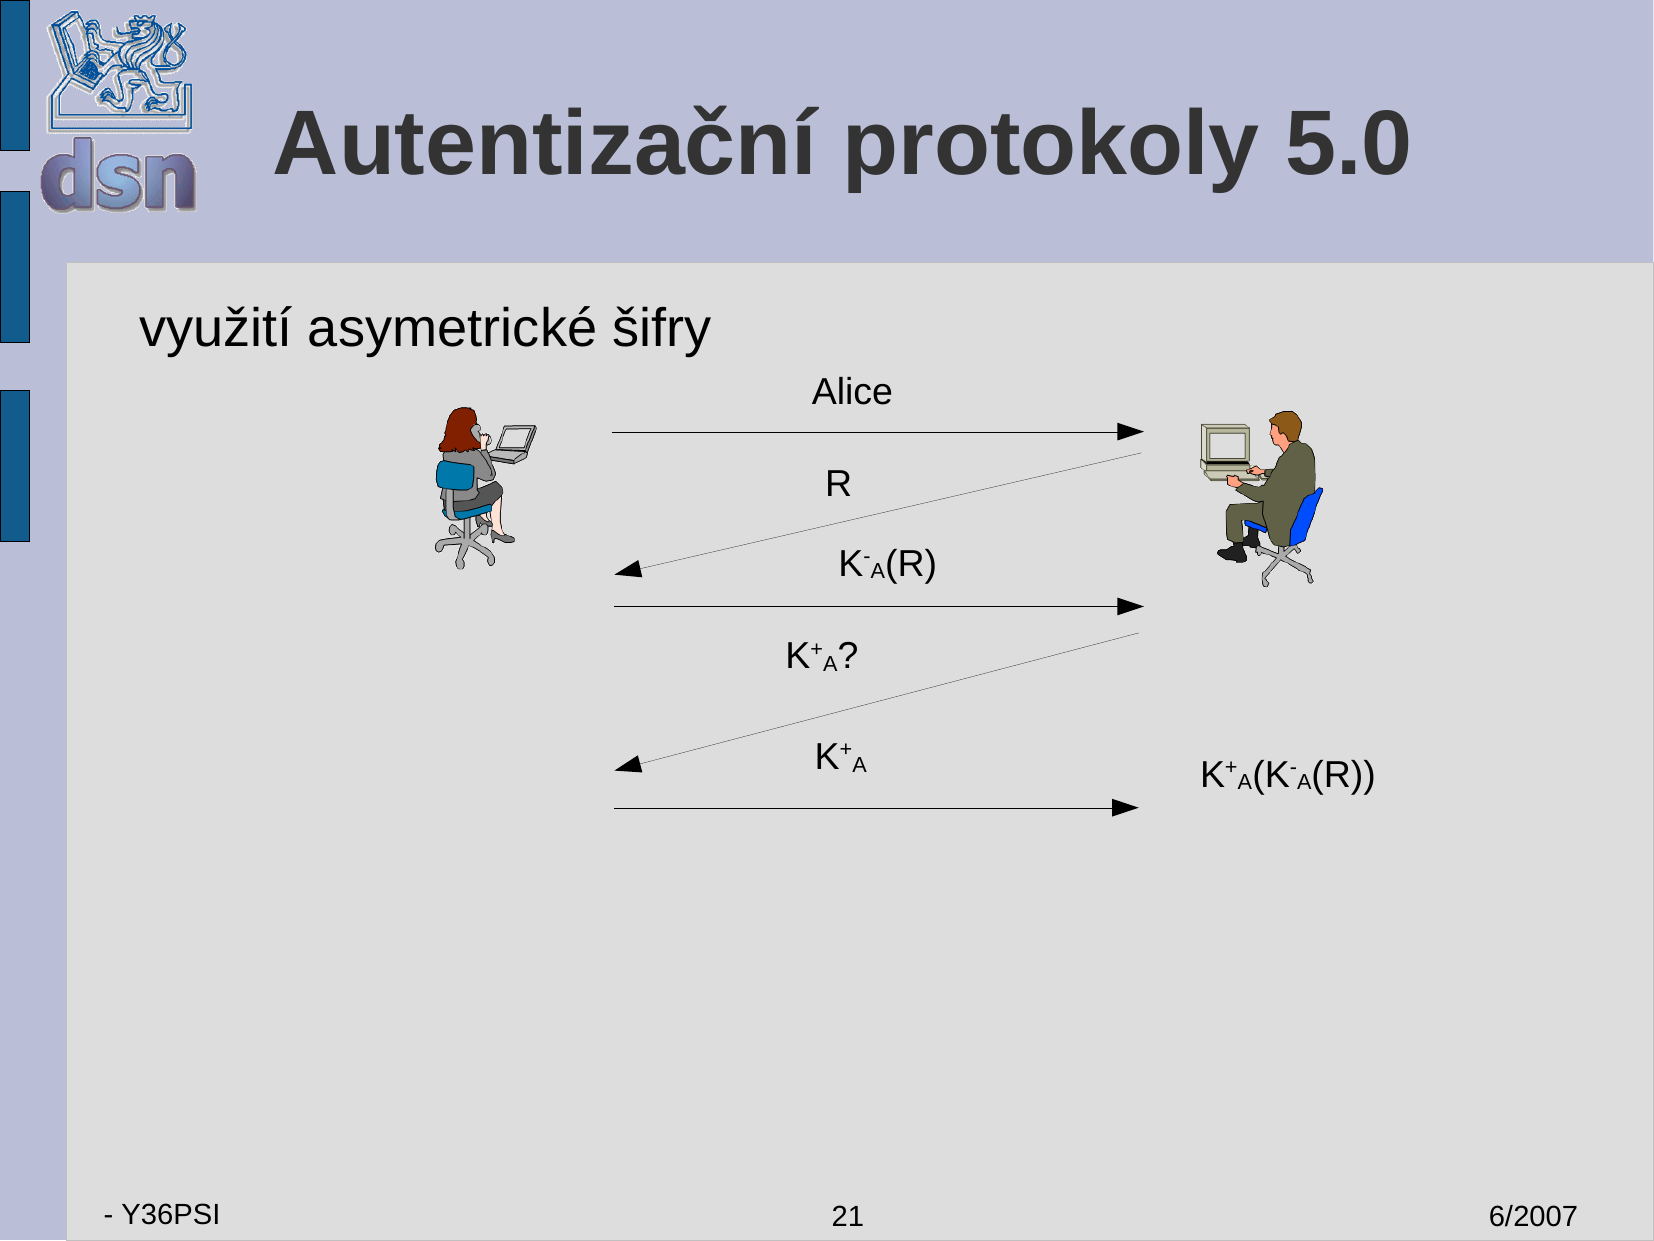

# Autentizační protokoly 5.0
využití asymetrické šifry
Alice
R
K-A(R)
K+A?
K+A
K+A(K-A(R))